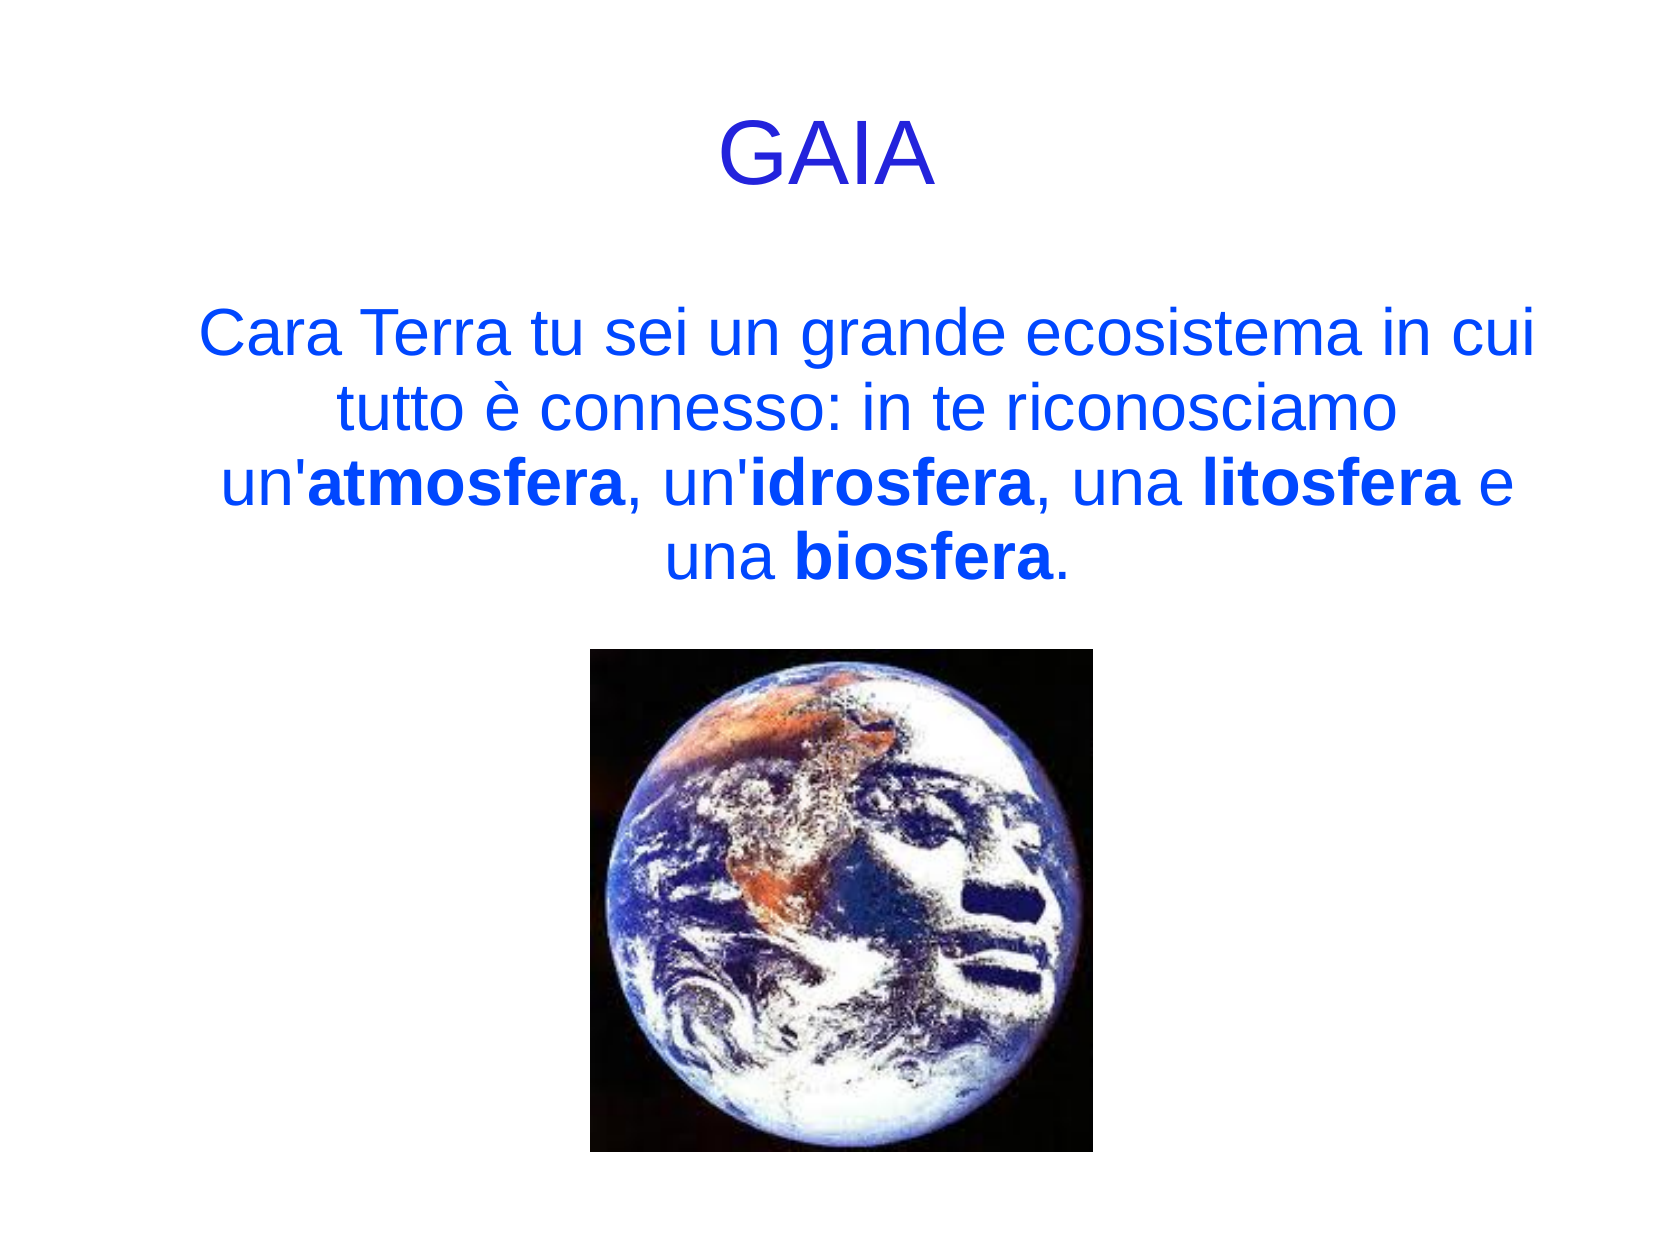

# GAIA
Cara Terra tu sei un grande ecosistema in cui tutto è connesso: in te riconosciamo un'atmosfera, un'idrosfera, una litosfera e una biosfera.